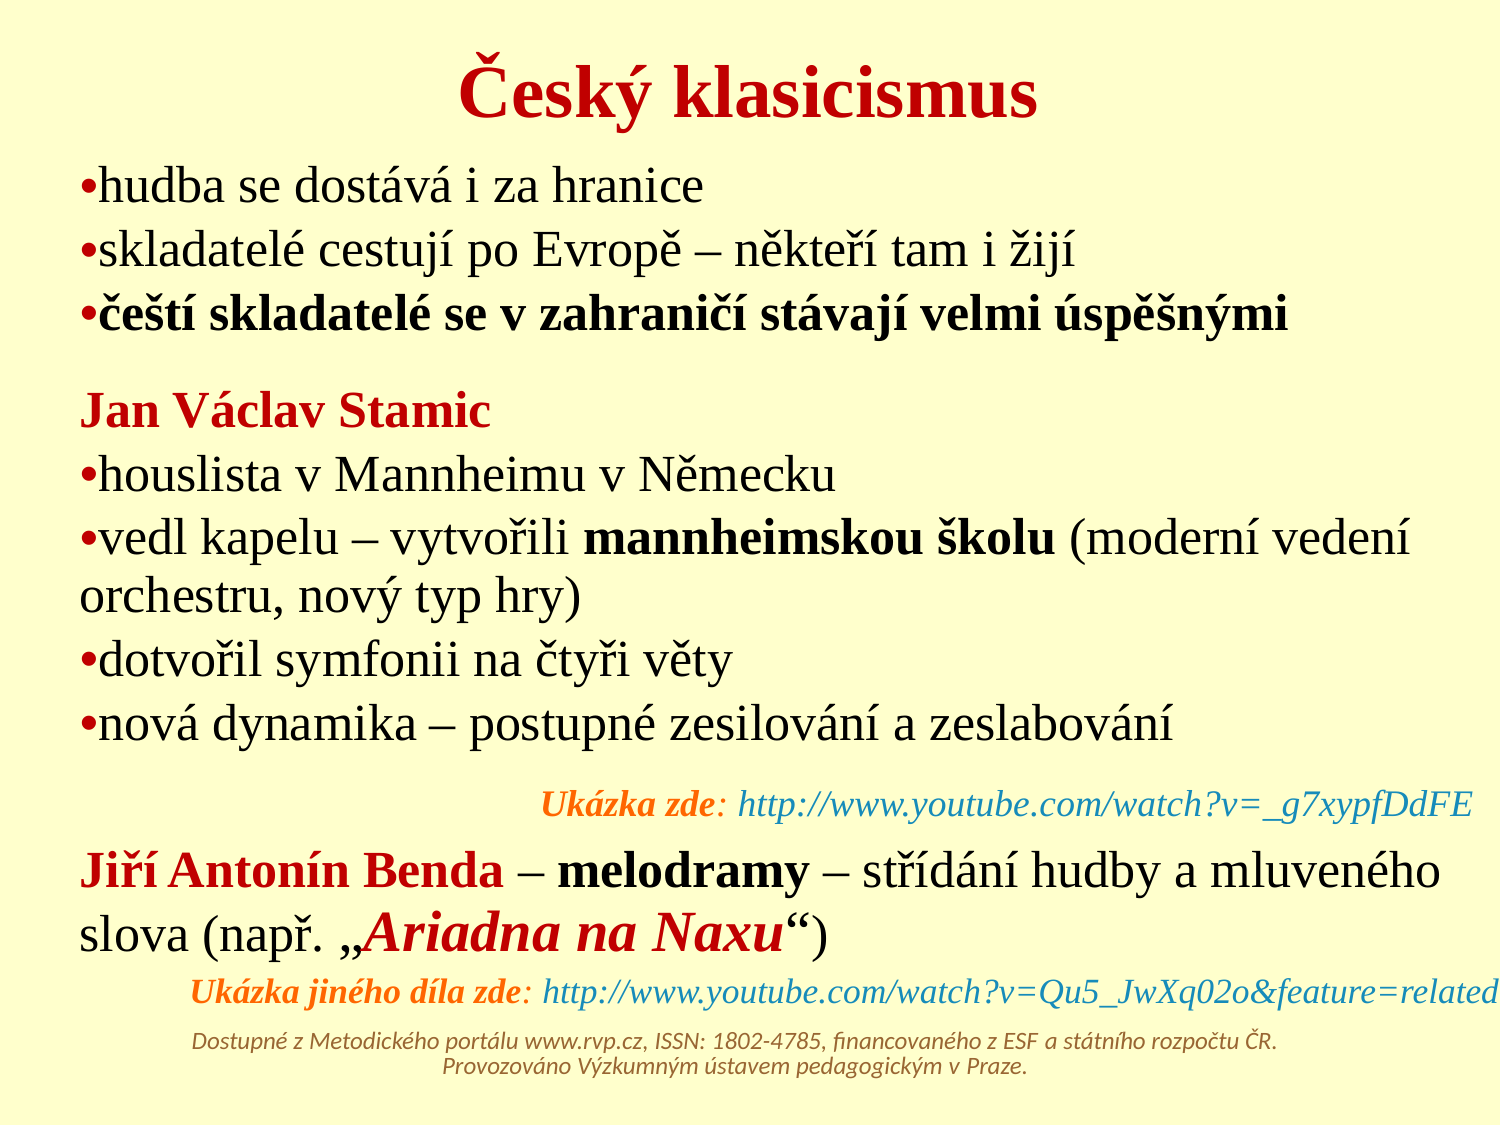

Český klasicismus
hudba se dostává i za hranice
skladatelé cestují po Evropě – někteří tam i žijí
čeští skladatelé se v zahraničí stávají velmi úspěšnými
Jan Václav Stamic
houslista v Mannheimu v Německu
vedl kapelu – vytvořili mannheimskou školu (moderní vedení orchestru, nový typ hry)
dotvořil symfonii na čtyři věty
nová dynamika – postupné zesilování a zeslabování
Ukázka zde: http://www.youtube.com/watch?v=_g7xypfDdFE
Jiří Antonín Benda – melodramy – střídání hudby a mluveného slova (např. „Ariadna na Naxu“)
Ukázka jiného díla zde: http://www.youtube.com/watch?v=Qu5_JwXq02o&feature=related
Dostupné z Metodického portálu www.rvp.cz, ISSN: 1802-4785, financovaného z ESF a státního rozpočtu ČR. Provozováno Výzkumným ústavem pedagogickým v Praze.